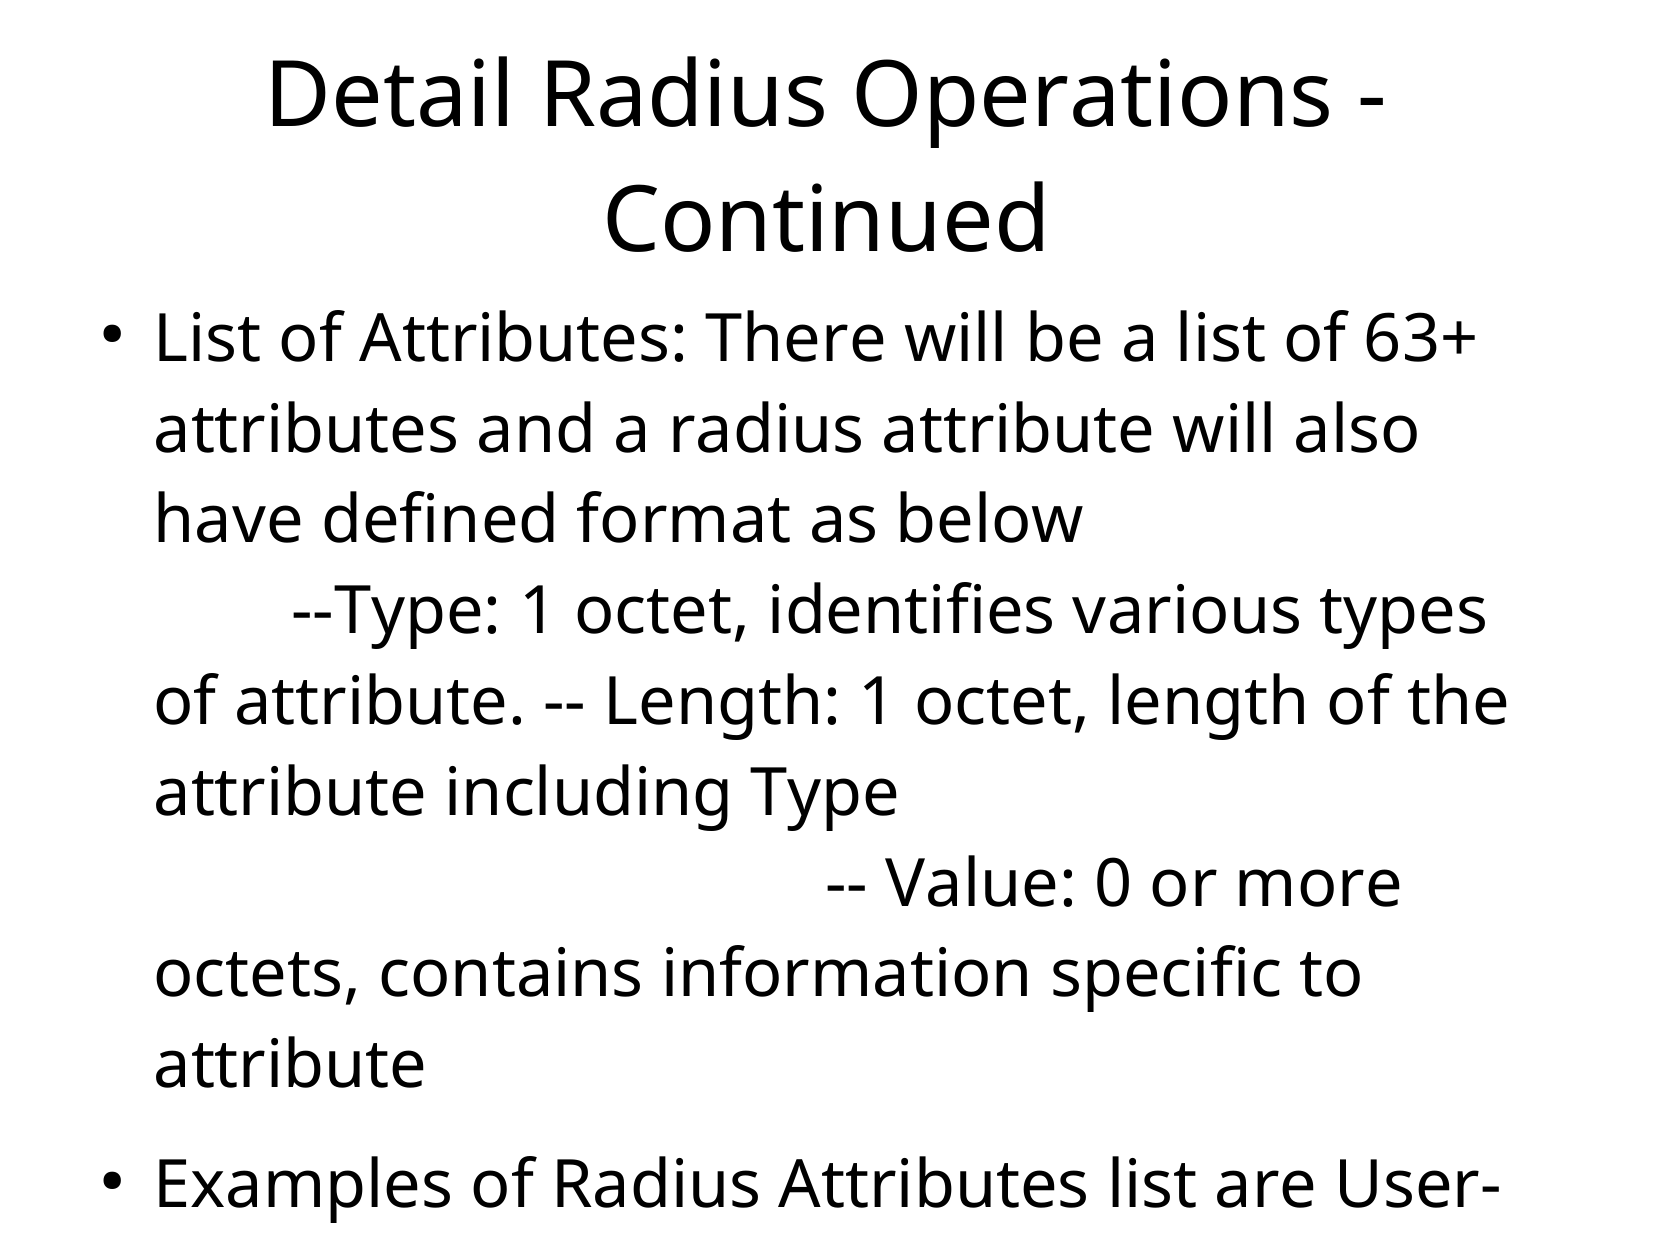

# Detail Radius Operations - Continued
List of Attributes: There will be a list of 63+ attributes and a radius attribute will also have defined format as below --Type: 1 octet, identifies various types of attribute. -- Length: 1 octet, length of the attribute including Type -- Value: 0 or more octets, contains information specific to attribute
Examples of Radius Attributes list are User-Name, User-Password,NAS-IP-Address,NAS-Port,Service-Type, NAS-Identifier,Framed-Protocol,Vender-Specific,Calling-Station-ID,Called-Station-Id